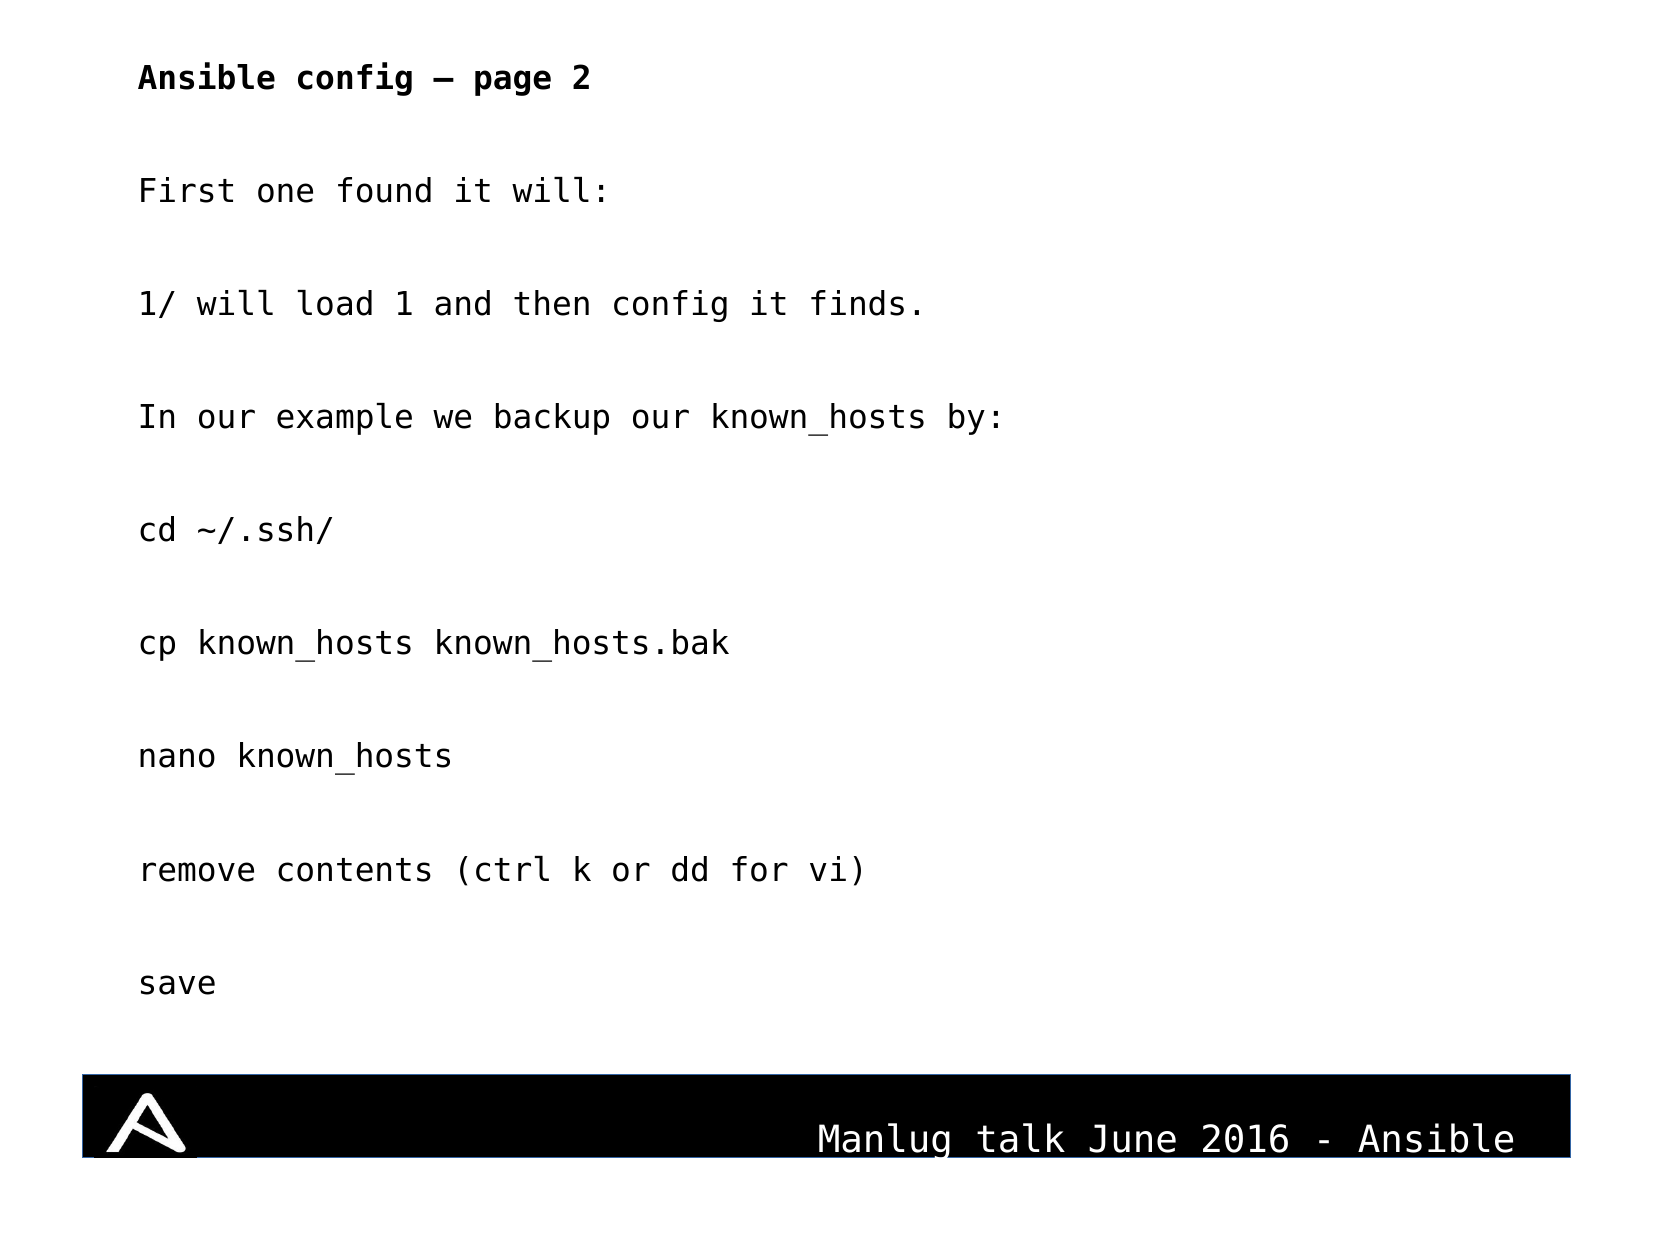

#
Ansible config – page 2
First one found it will:
1/ will load 1 and then config it finds.
In our example we backup our known_hosts by:
cd ~/.ssh/
cp known_hosts known_hosts.bak
nano known_hosts
remove contents (ctrl k or dd for vi)
save
Manlug talk June 2016 - Ansible